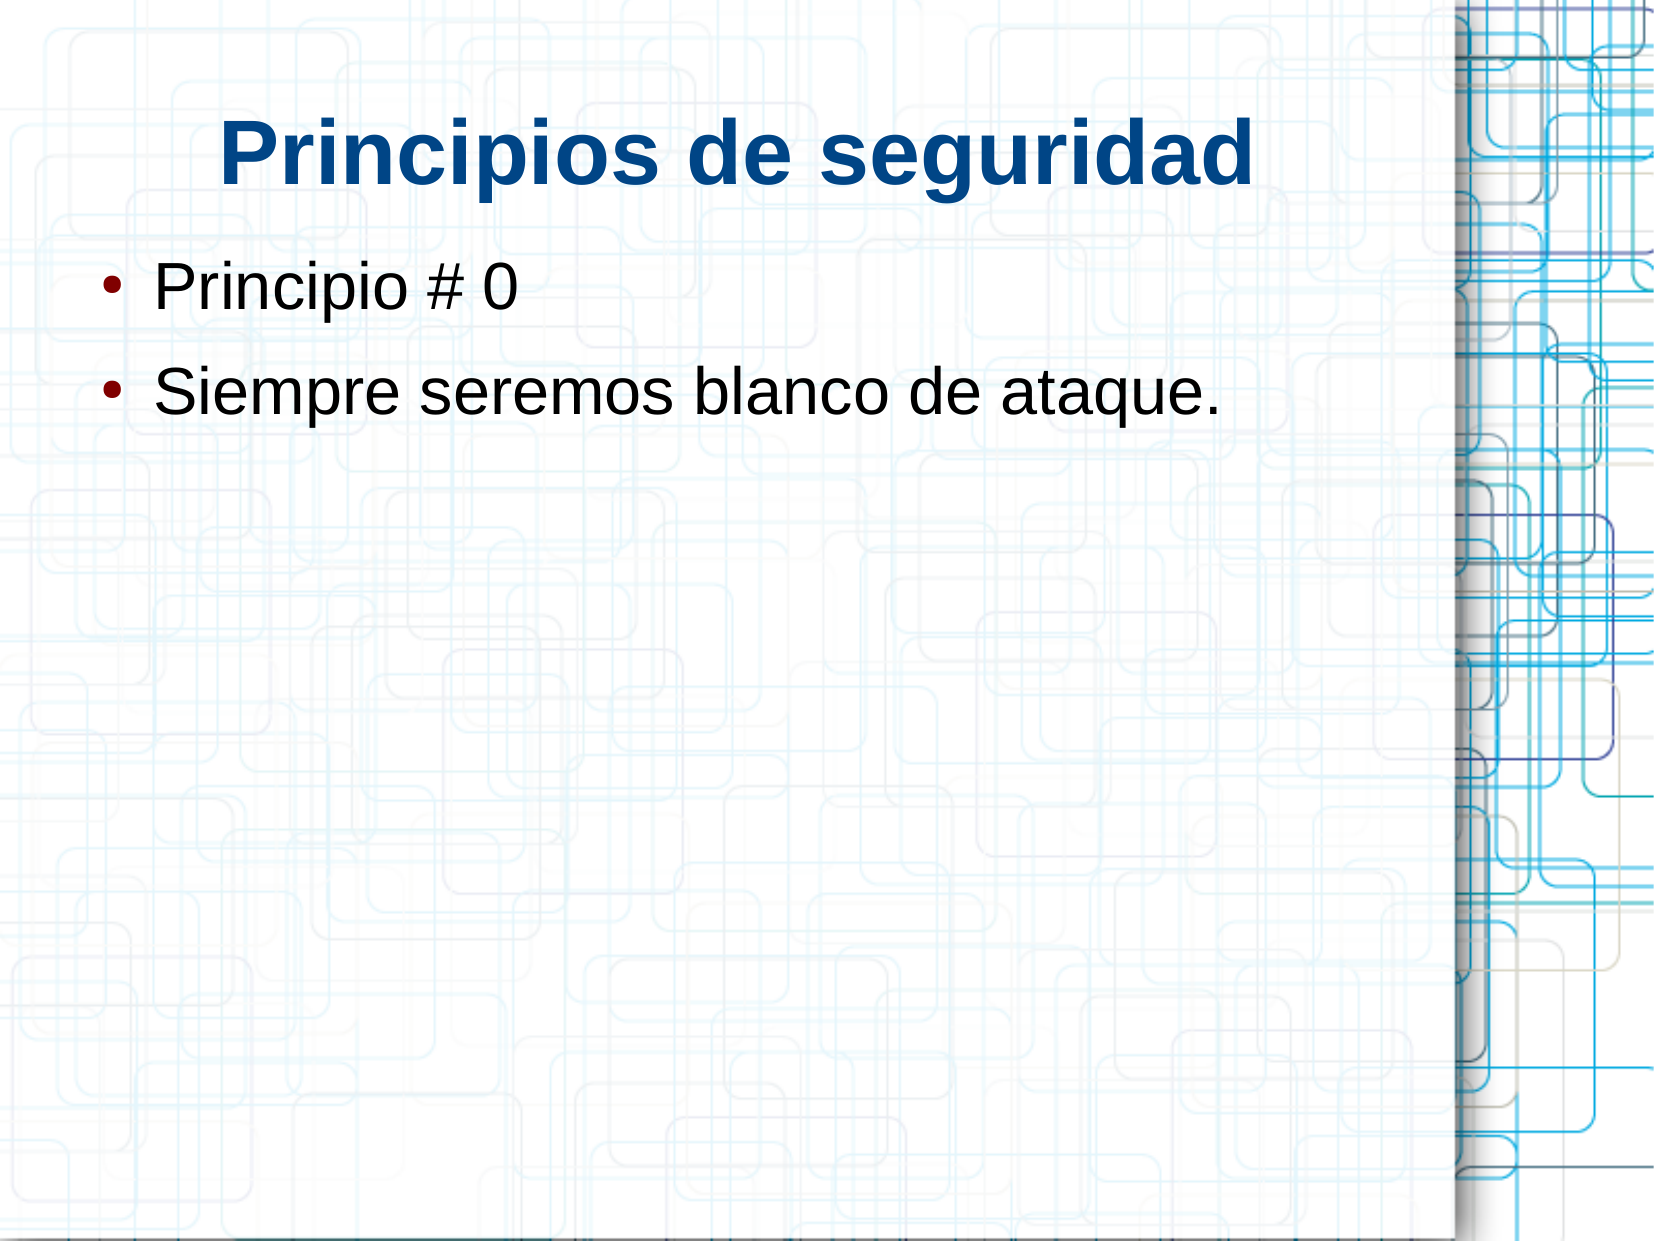

# Principios de seguridad
Principio # 0
Siempre seremos blanco de ataque.